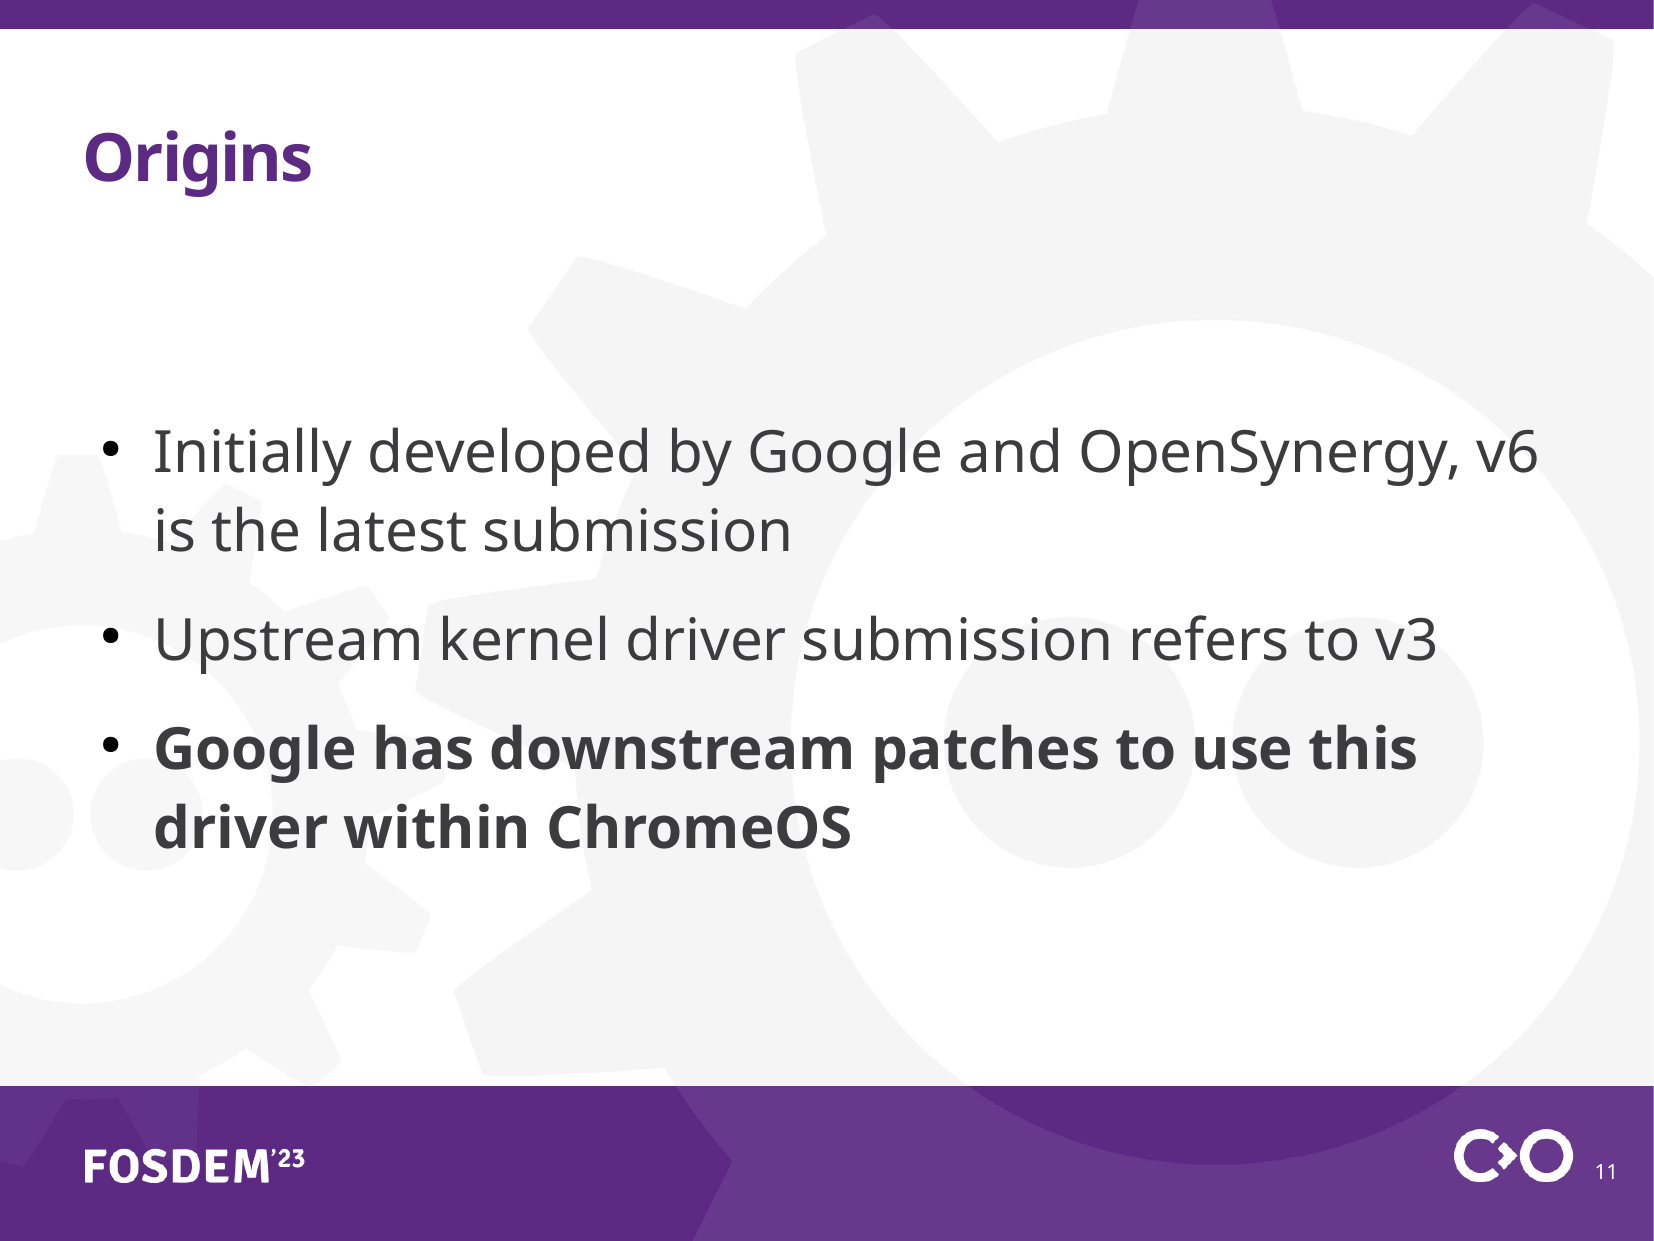

# Origins
Initially developed by Google and OpenSynergy, v6 is the latest submission
Upstream kernel driver submission refers to v3
Google has downstream patches to use this driver within ChromeOS